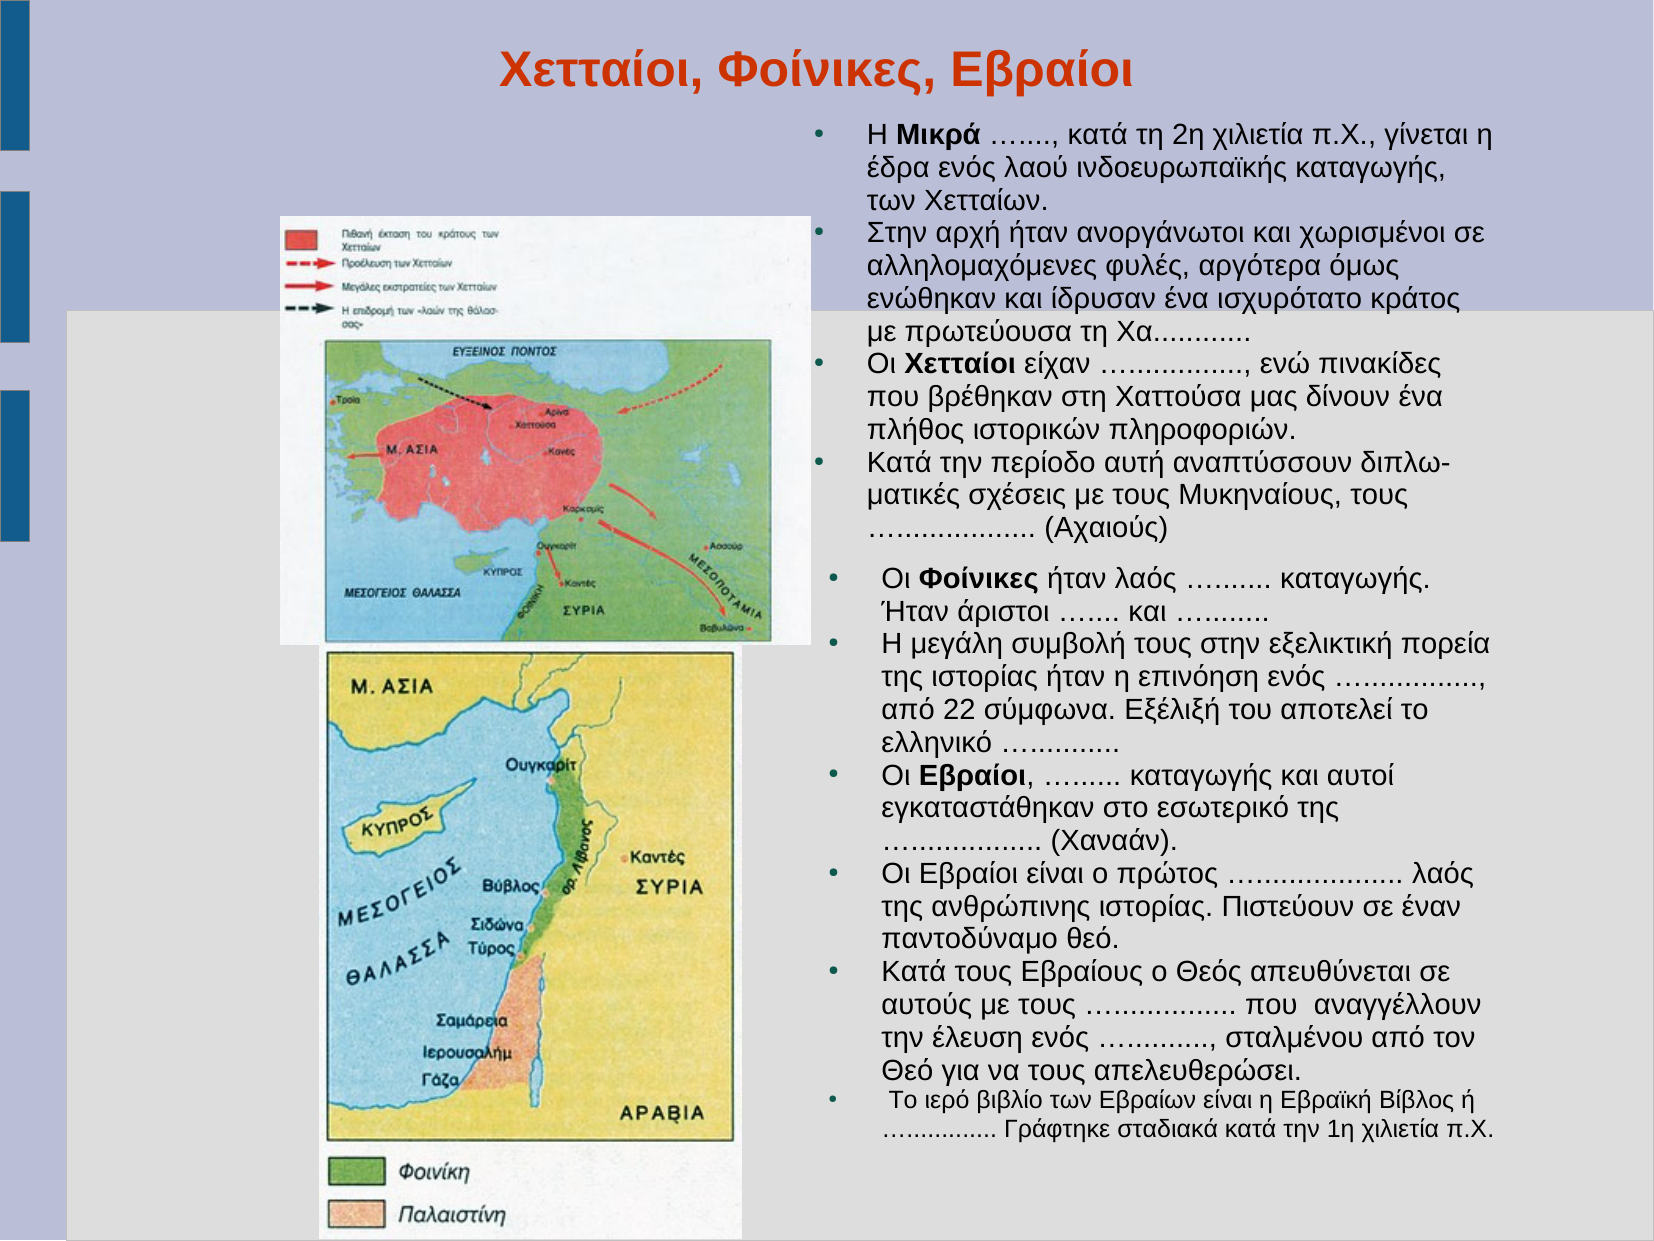

# Χετταίοι, Φοίνικες, Εβραίοι
Η Μικρά …...., κατά τη 2η χιλιετία π.Χ., γίνεται η έδρα ενός λαού ινδοευρωπαϊκής καταγωγής, των Χετταίων.
Στην αρχή ήταν ανοργάνωτοι και χωρισμένοι σε αλληλομαχόμενες φυλές, αργότερα όμως ενώθηκαν και ίδρυσαν ένα ισχυρότατο κράτος με πρωτεύουσα τη Χα............
Οι Χετταίοι είχαν ….............., ενώ πινακίδες που βρέθηκαν στη Χαττούσα μας δίνουν ένα πλήθος ιστορικών πληροφοριών.
Κατά την περίοδο αυτή αναπτύσσουν διπλω-ματικές σχέσεις με τους Μυκηναίους, τους …................. (Αχαιούς)
Οι Φοίνικες ήταν λαός …....... καταγωγής. Ήταν άριστοι ….... και …........
Η μεγάλη συμβολή τους στην εξελικτική πορεία της ιστορίας ήταν η επινόηση ενός ….............., από 22 σύμφωνα. Εξέλιξή του αποτελεί το ελληνικό …...........
Οι Εβραίοι, …...... καταγωγής και αυτοί εγκαταστάθηκαν στο εσωτερικό της …................ (Χαναάν).
Οι Εβραίοι είναι ο πρώτος ….................. λαός της ανθρώπινης ιστορίας. Πιστεύουν σε έναν παντοδύναμο θεό.
Κατά τους Εβραίους ο Θεός απευθύνεται σε αυτούς με τους …............... που αναγγέλλουν την έλευση ενός ….........., σταλμένου από τον Θεό για να τους απελευθερώσει.
 Το ιερό βιβλίο των Εβραίων είναι η Εβραϊκή Βίβλος ή …............. Γράφτηκε σταδιακά κατά την 1η χιλιετία π.Χ.